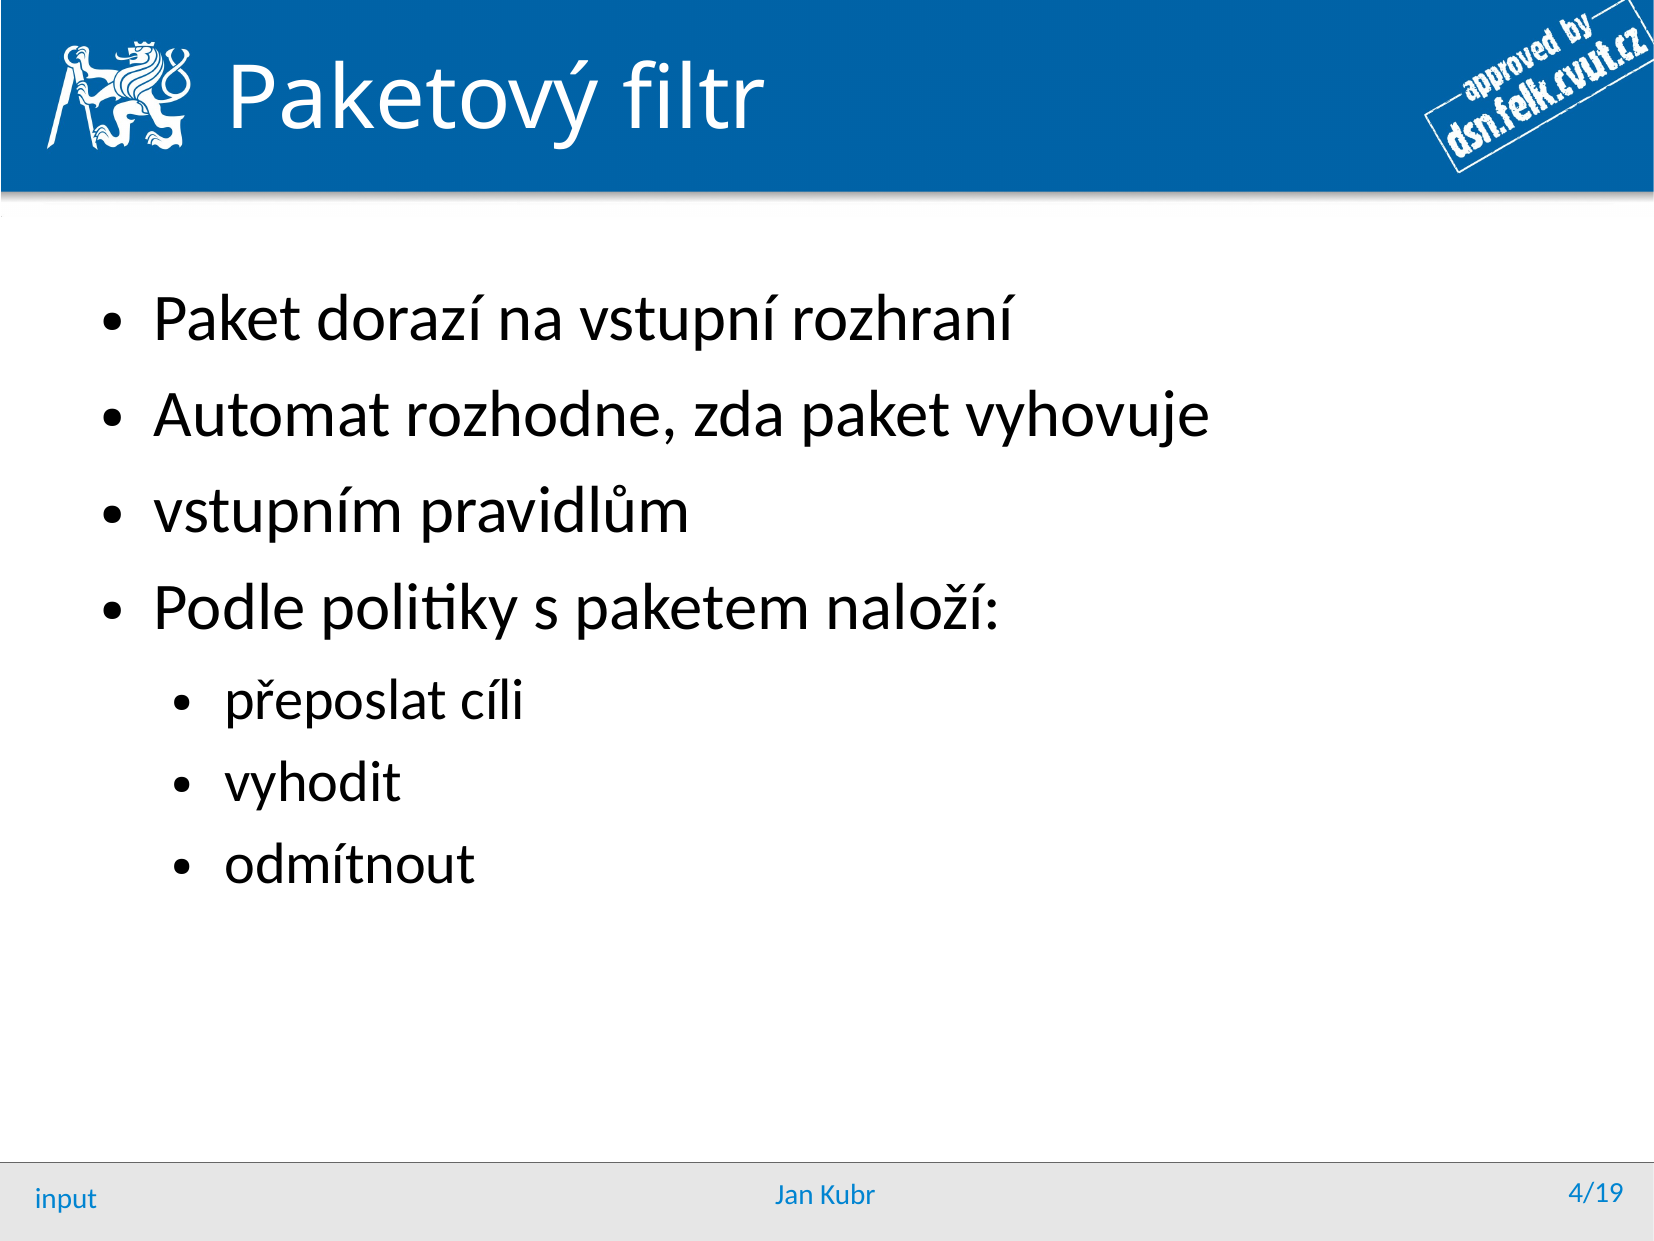

# Paketový filtr
Paket dorazí na vstupní rozhraní
Automat rozhodne, zda paket vyhovuje
vstupním pravidlům
Podle politiky s paketem naloží:
přeposlat cíli
vyhodit
odmítnout
4
Jan Kubr
02/2006